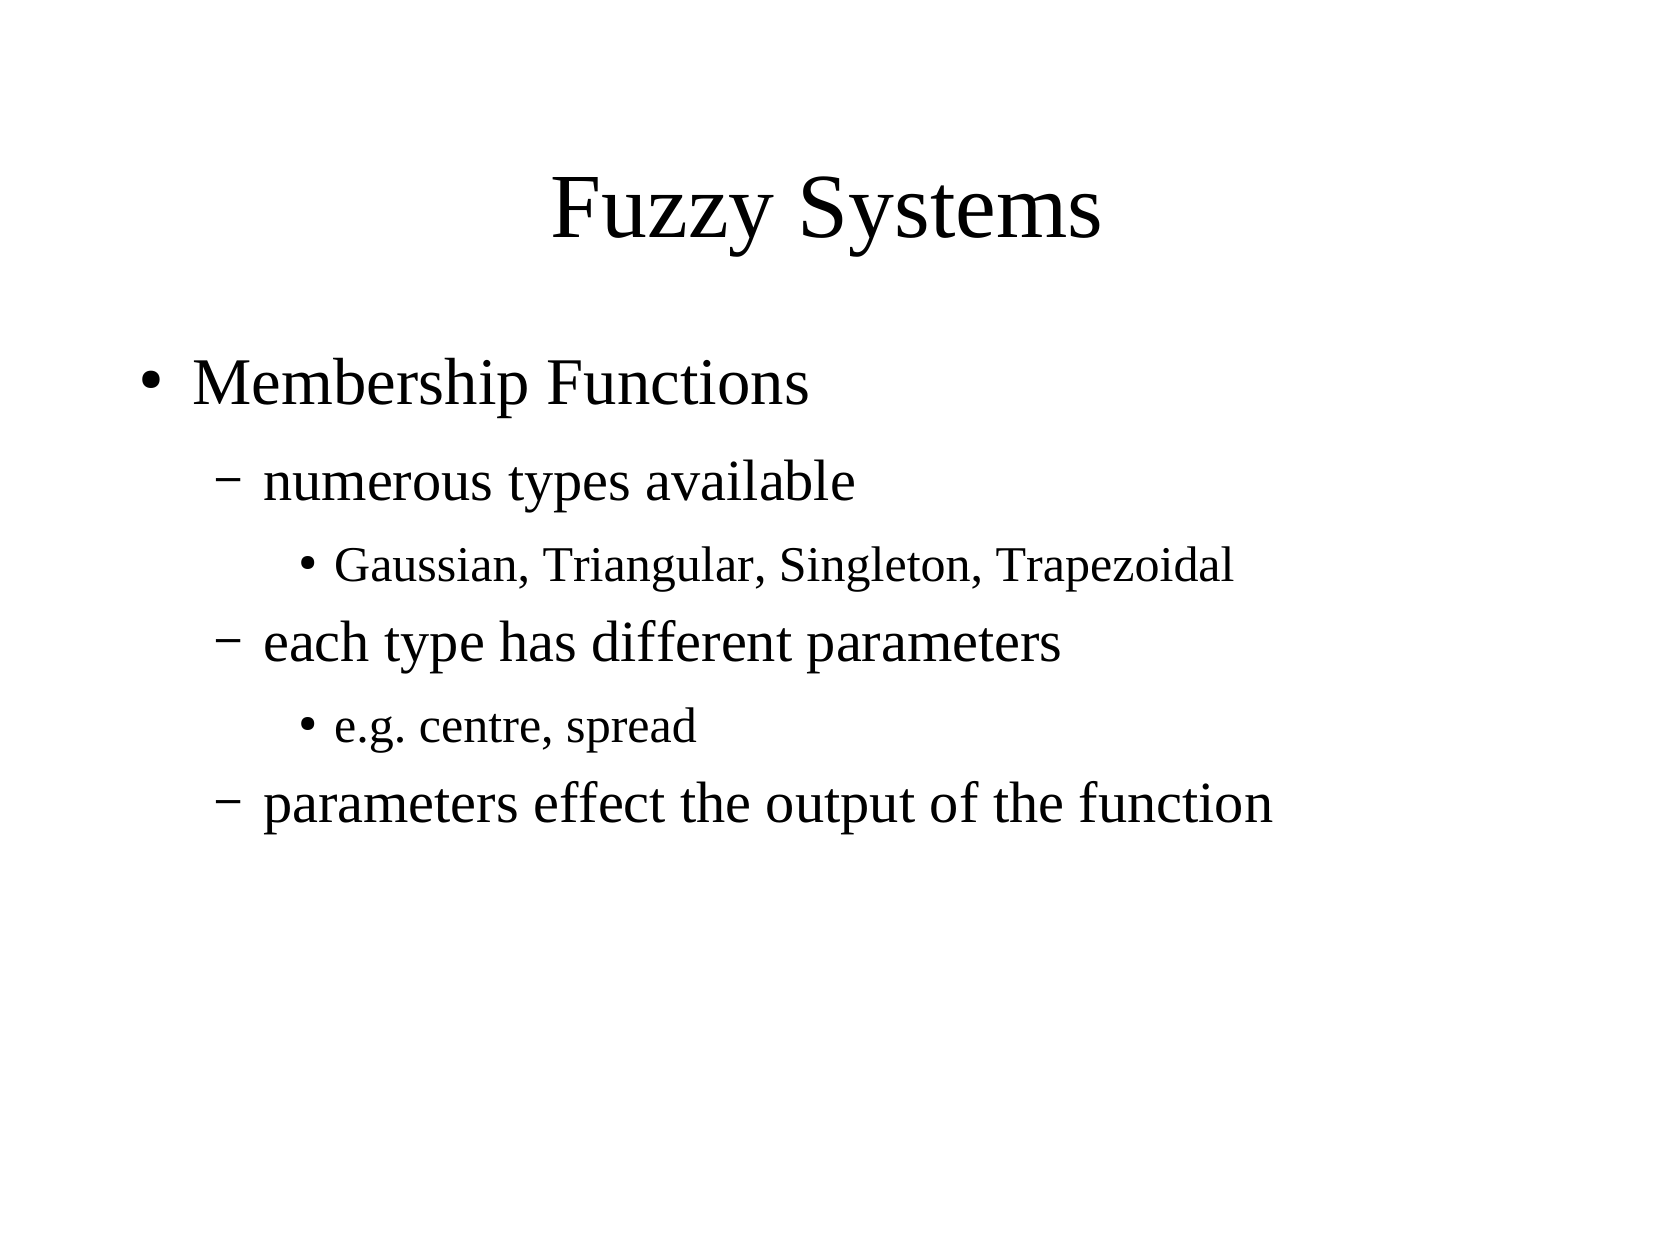

# Fuzzy Systems
Membership Functions
numerous types available
Gaussian, Triangular, Singleton, Trapezoidal
each type has different parameters
e.g. centre, spread
parameters effect the output of the function